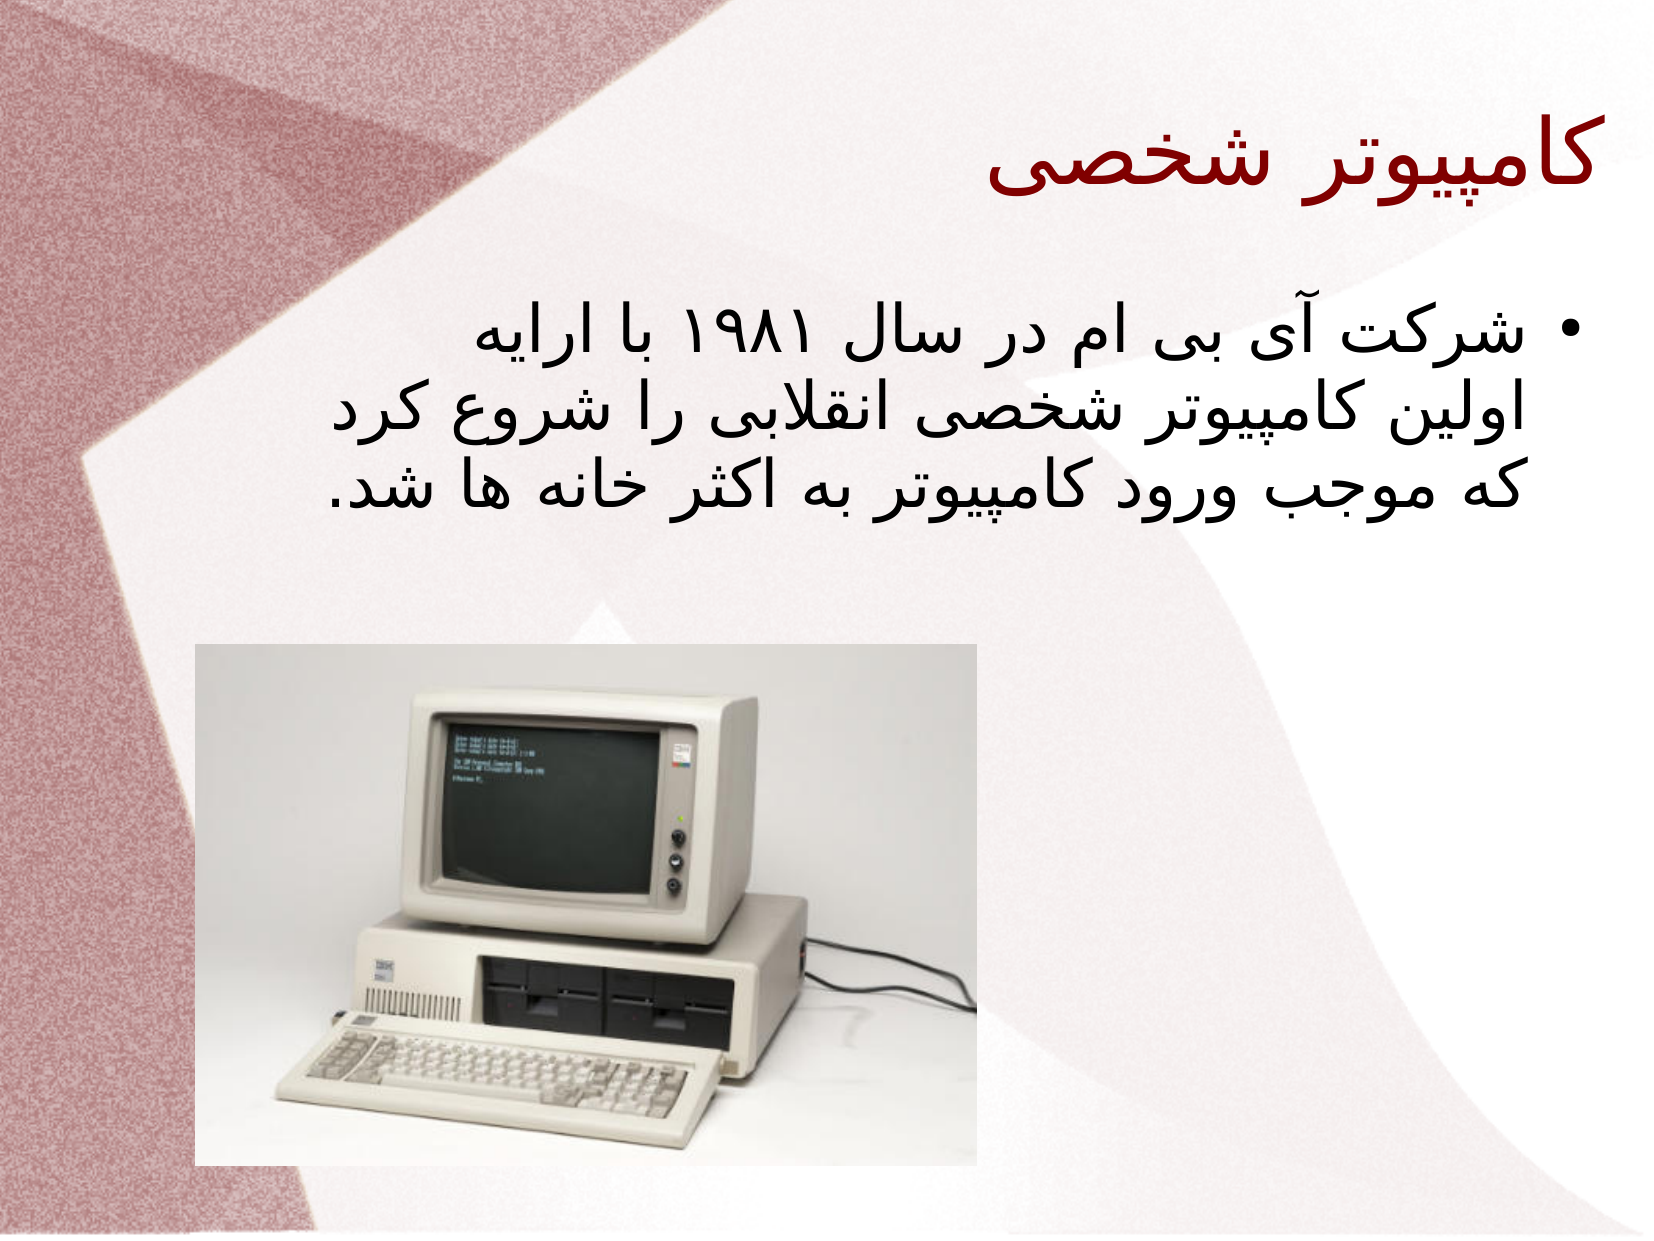

# کامپیوتر شخصی
شرکت آی بی ام در سال ۱۹۸۱ با ارایه اولین کامپیوتر شخصی انقلابی را شروع کرد که موجب ورود کامپیوتر به اکثر خانه ها شد.